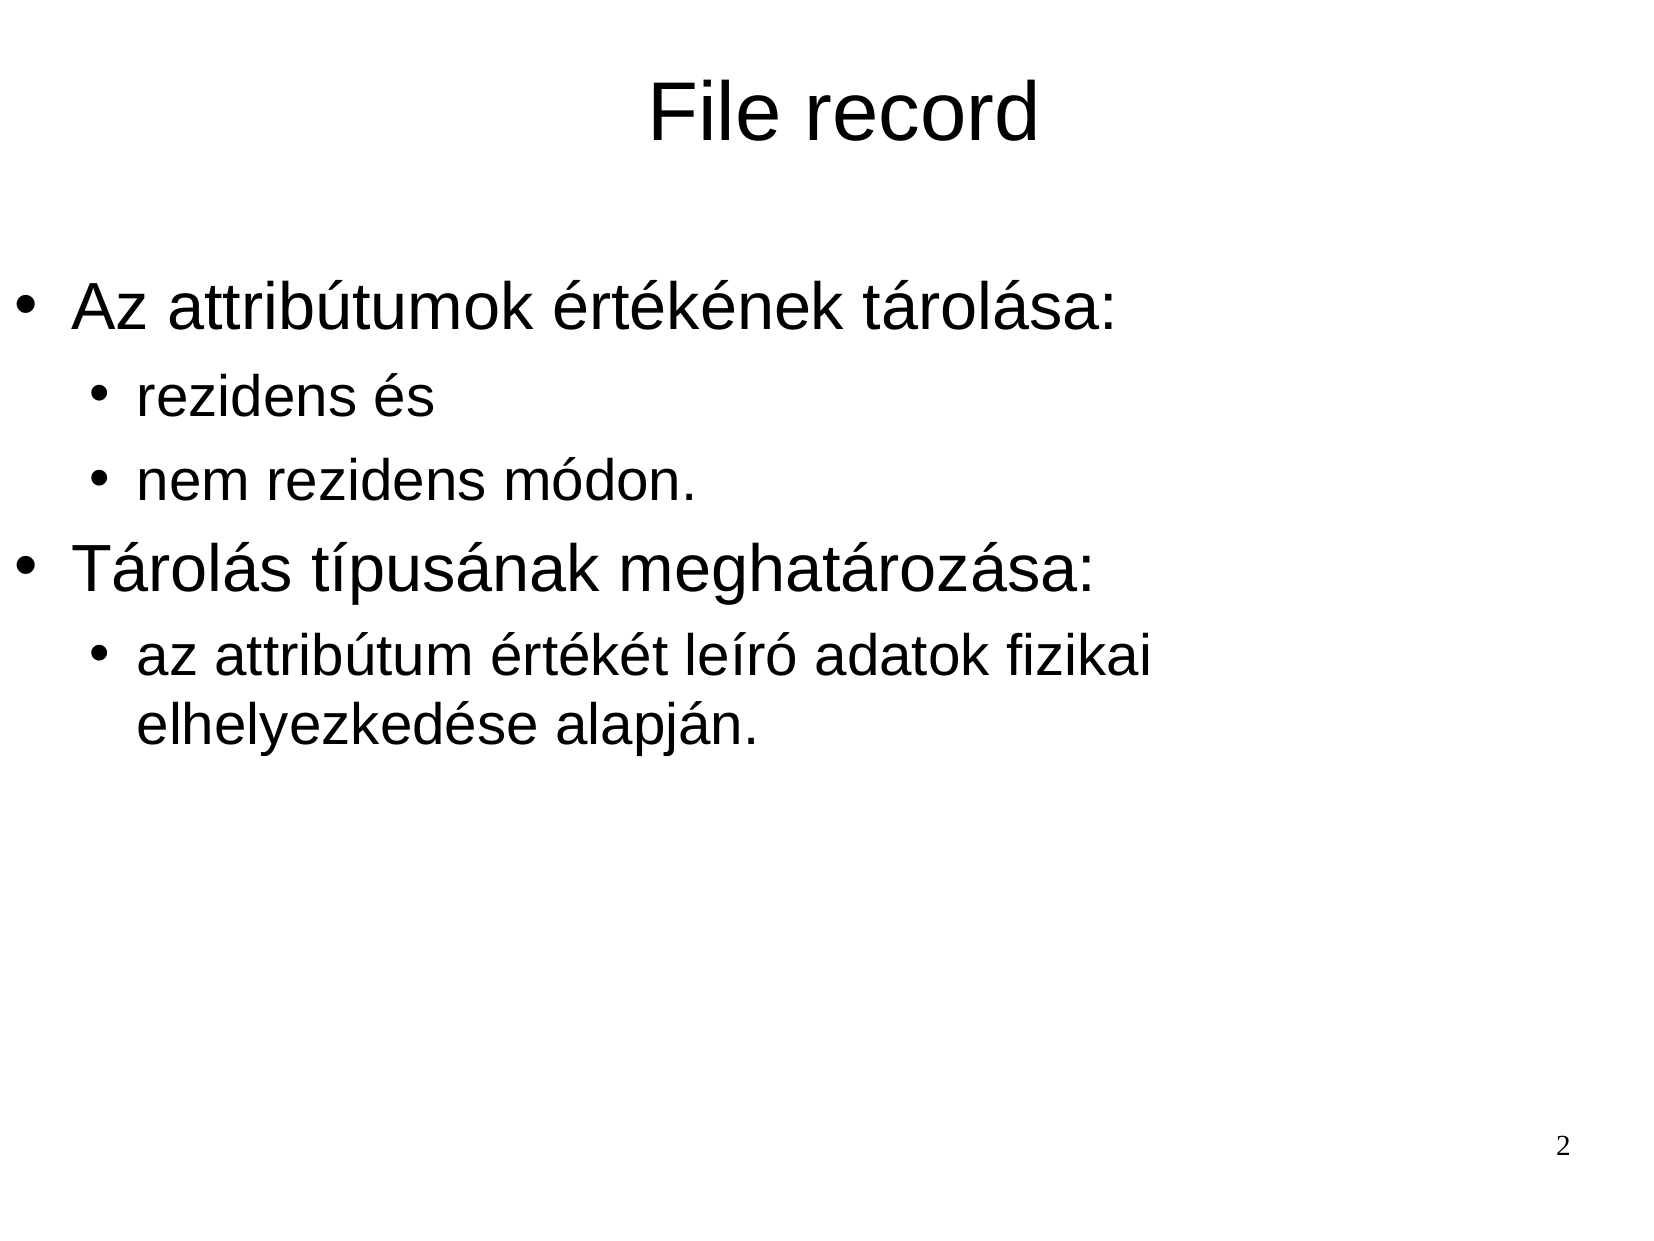

# File record
Az attribútumok értékének tárolása:
rezidens és
nem rezidens módon.
Tárolás típusának meghatározása:
az attribútum értékét leíró adatok fizikai
elhelyezkedése alapján.
2